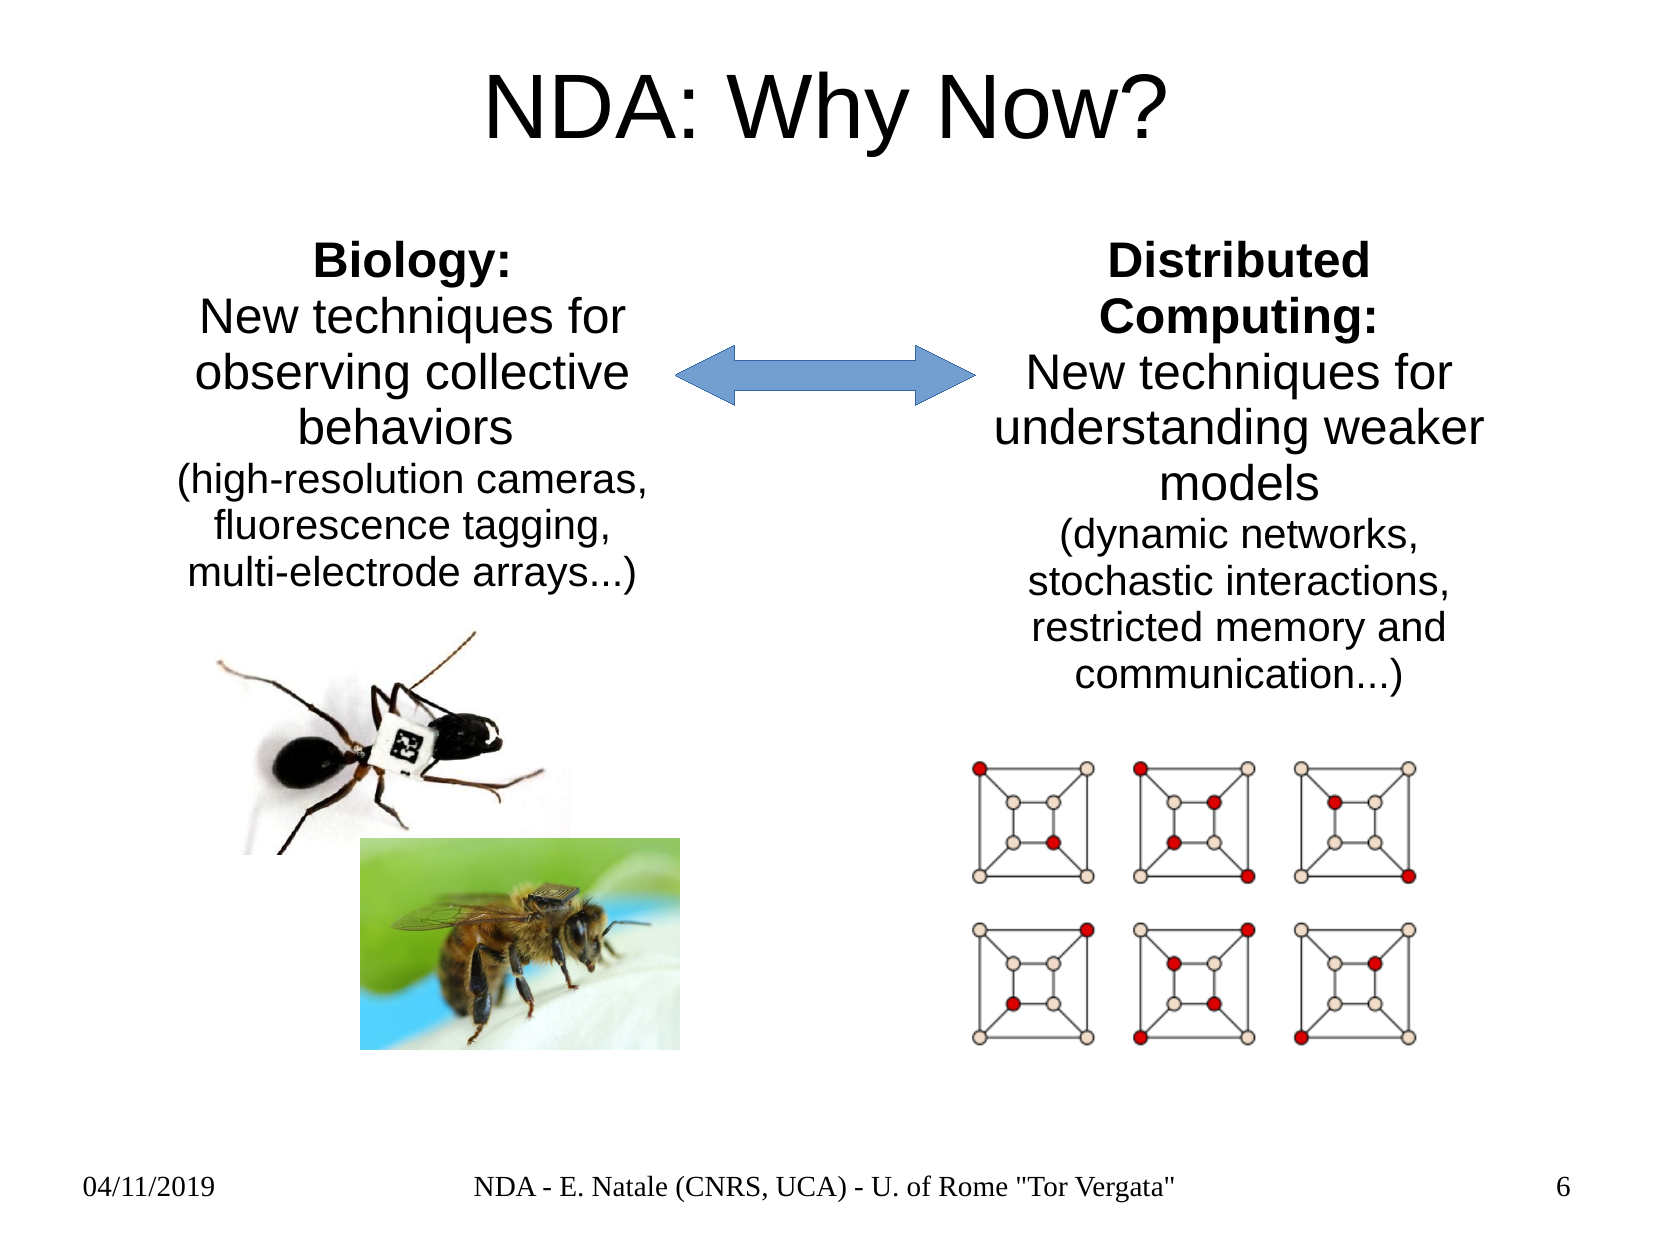

# NDA: Why Now?
Biology:
New techniques for observing collective behaviors
(high-resolution cameras, fluorescence tagging, multi-electrode arrays...)
Distributed Computing:
New techniques for understanding weaker models
(dynamic networks, stochastic interactions, restricted memory and communication...)
04/11/2019
NDA - E. Natale (CNRS, UCA) - U. of Rome "Tor Vergata"
6